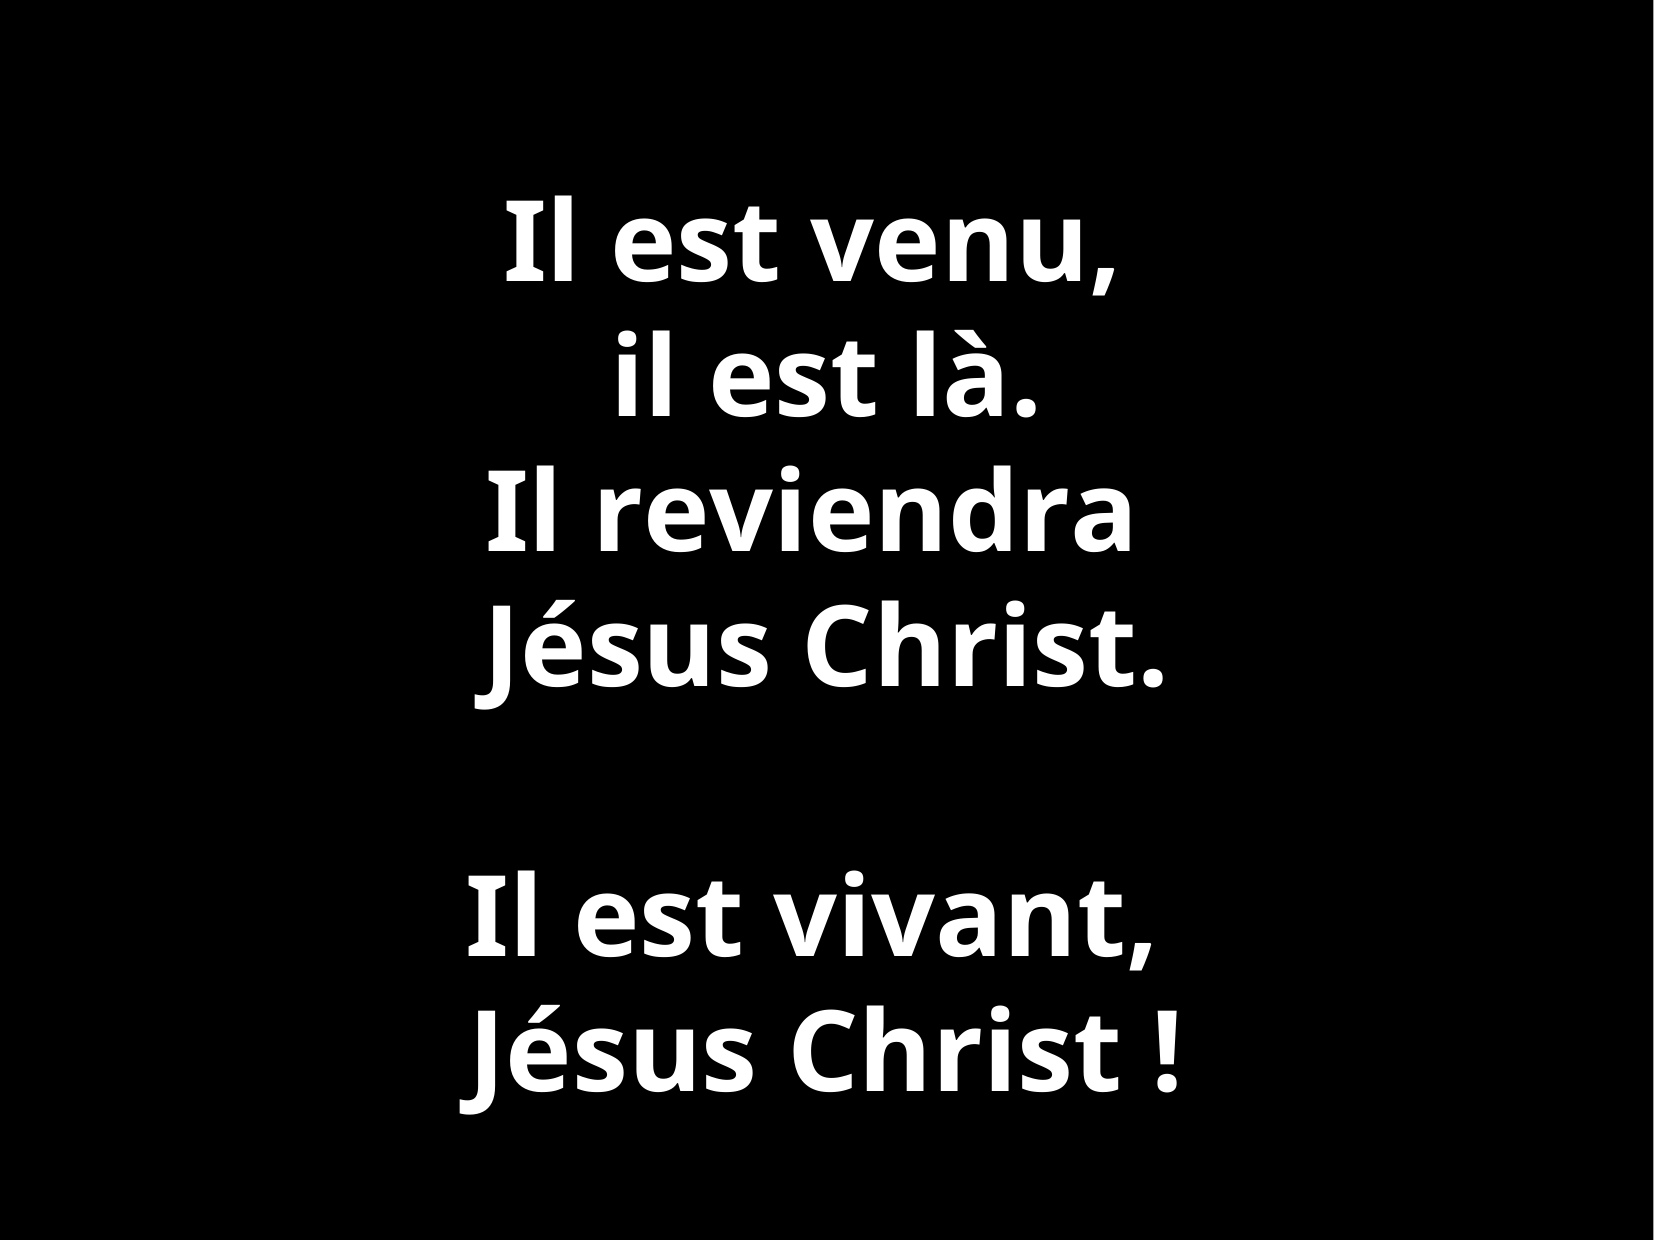

# Il est venu, il est là. Il reviendra Jésus Christ. Il est vivant, Jésus Christ !